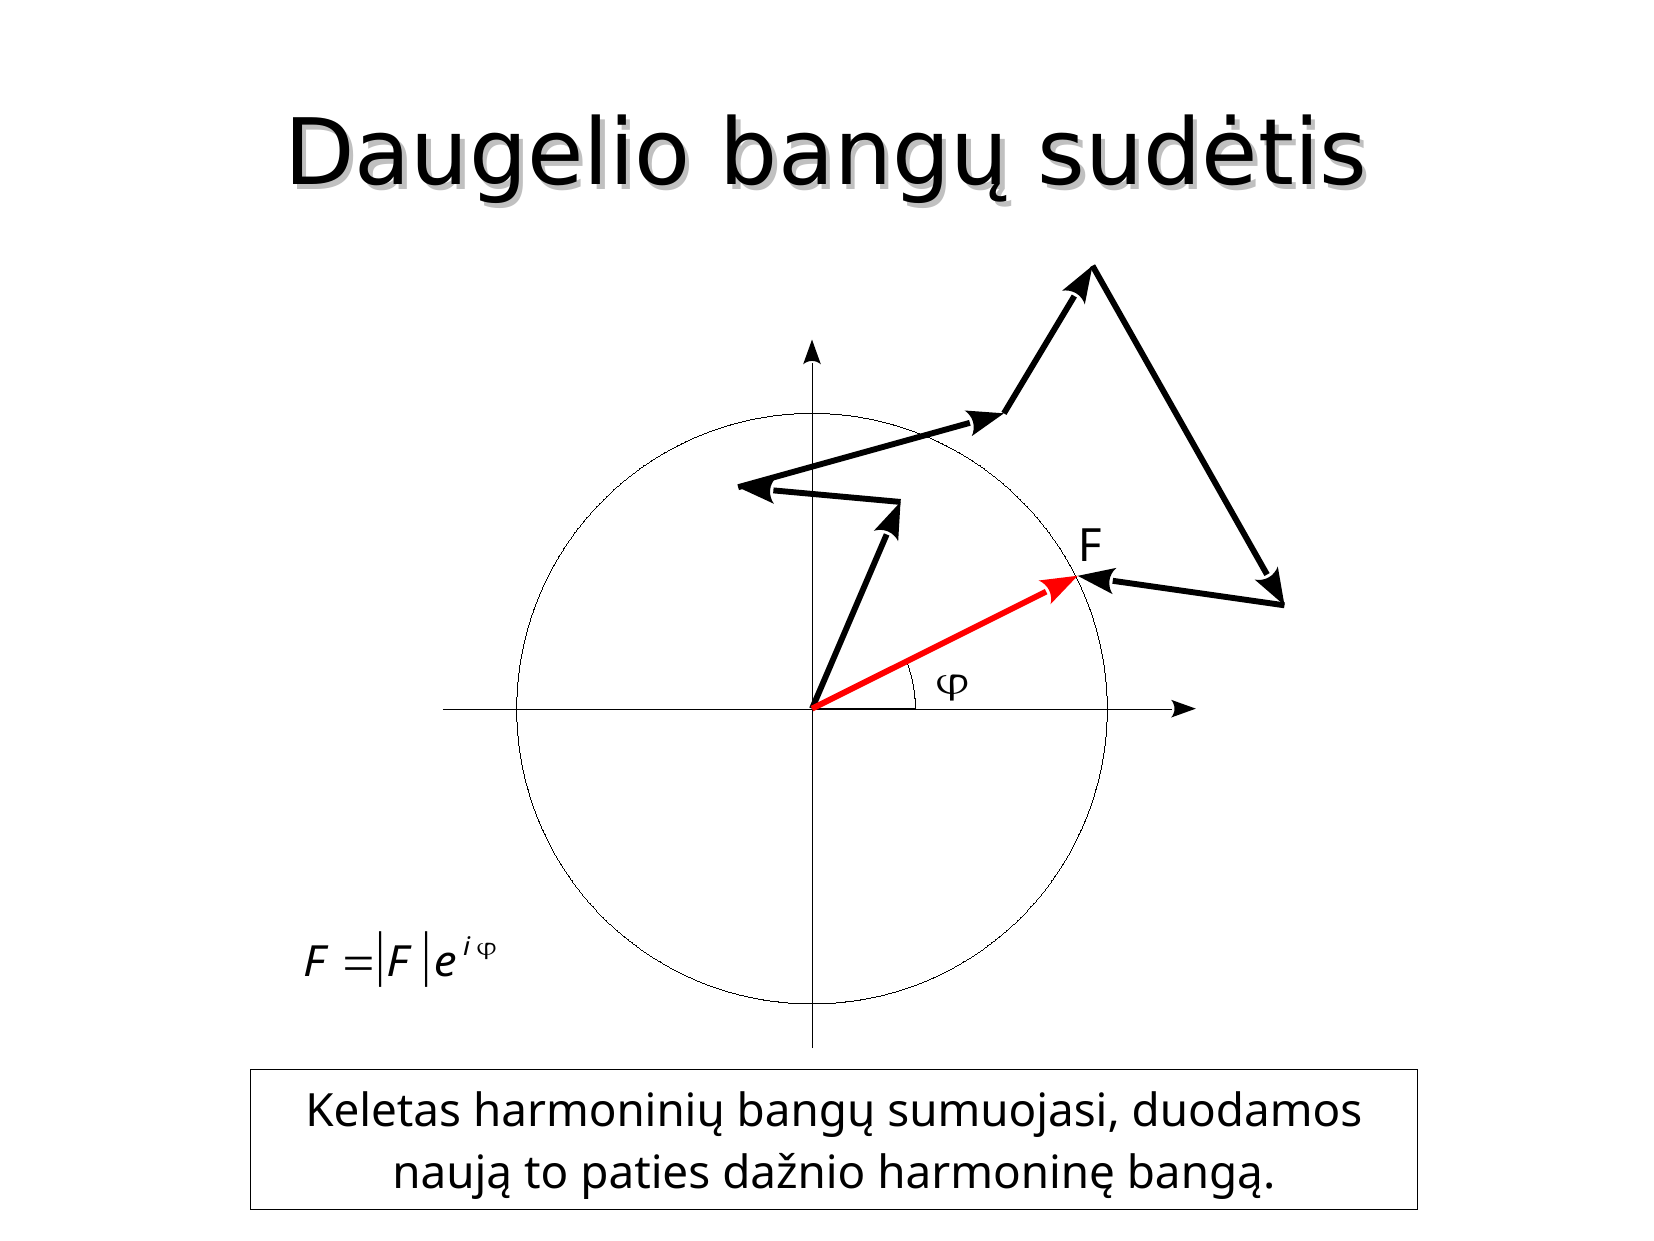

# Daugelio bangų sudėtis
F
Keletas harmoninių bangų sumuojasi, duodamos naują to paties dažnio harmoninę bangą.